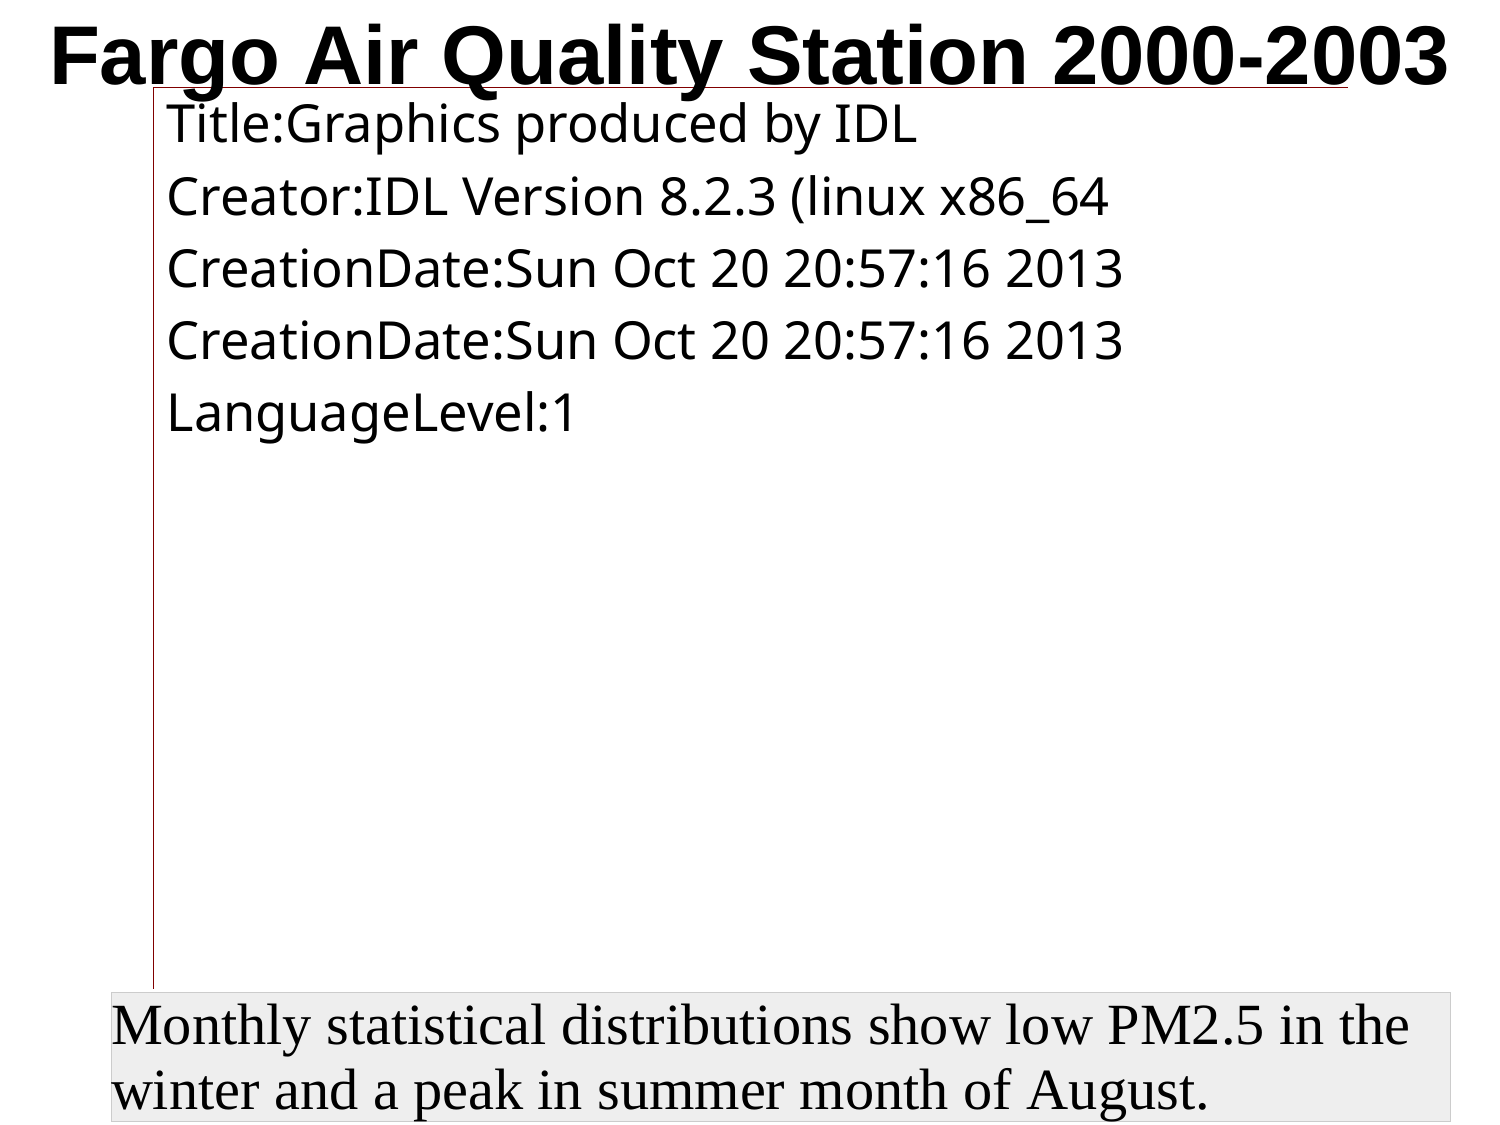

Fargo Air Quality Station 2000-2003
Monthly statistical distributions show low PM2.5 in the winter and a peak in summer month of August.